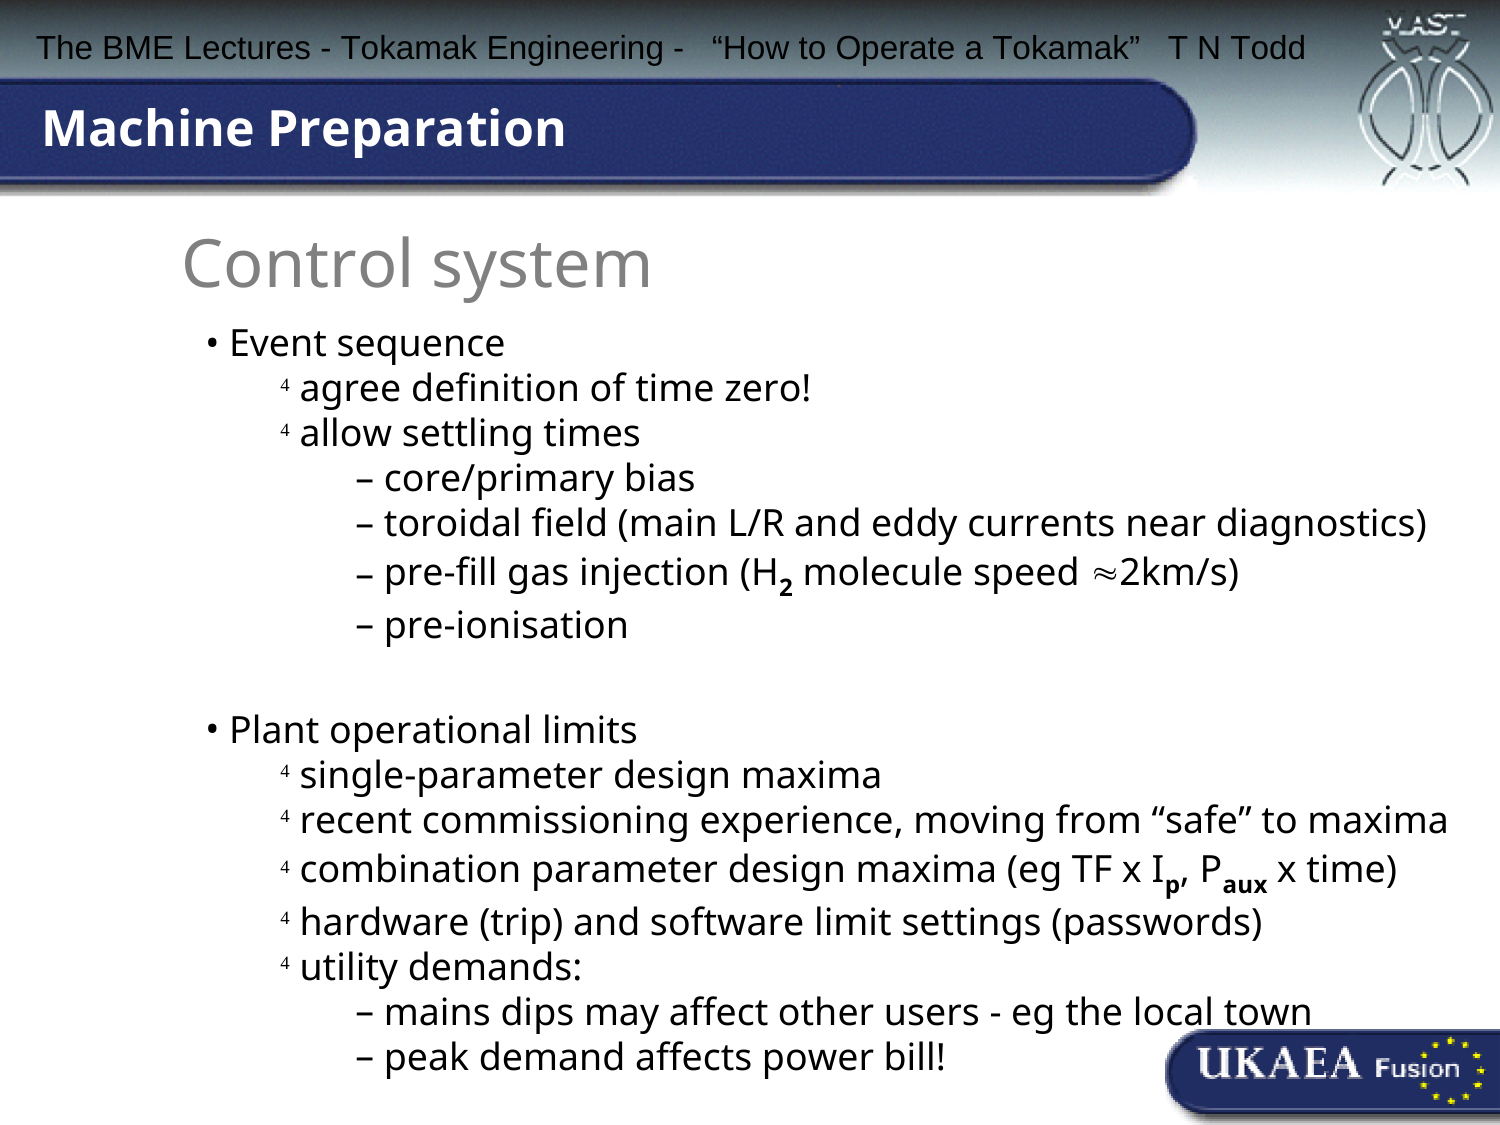

Machine Preparation
The BME Lectures - Tokamak Engineering - “How to Operate a Tokamak” T N Todd
Control system
 Event sequence
 agree definition of time zero!
 allow settling times
 core/primary bias
 toroidal field (main L/R and eddy currents near diagnostics)
 pre-fill gas injection (H2 molecule speed 2km/s)
 pre-ionisation
 Plant operational limits
 single-parameter design maxima
 recent commissioning experience, moving from “safe” to maxima
 combination parameter design maxima (eg TF x Ip, Paux x time)
 hardware (trip) and software limit settings (passwords)
 utility demands:
 mains dips may affect other users - eg the local town
 peak demand affects power bill!